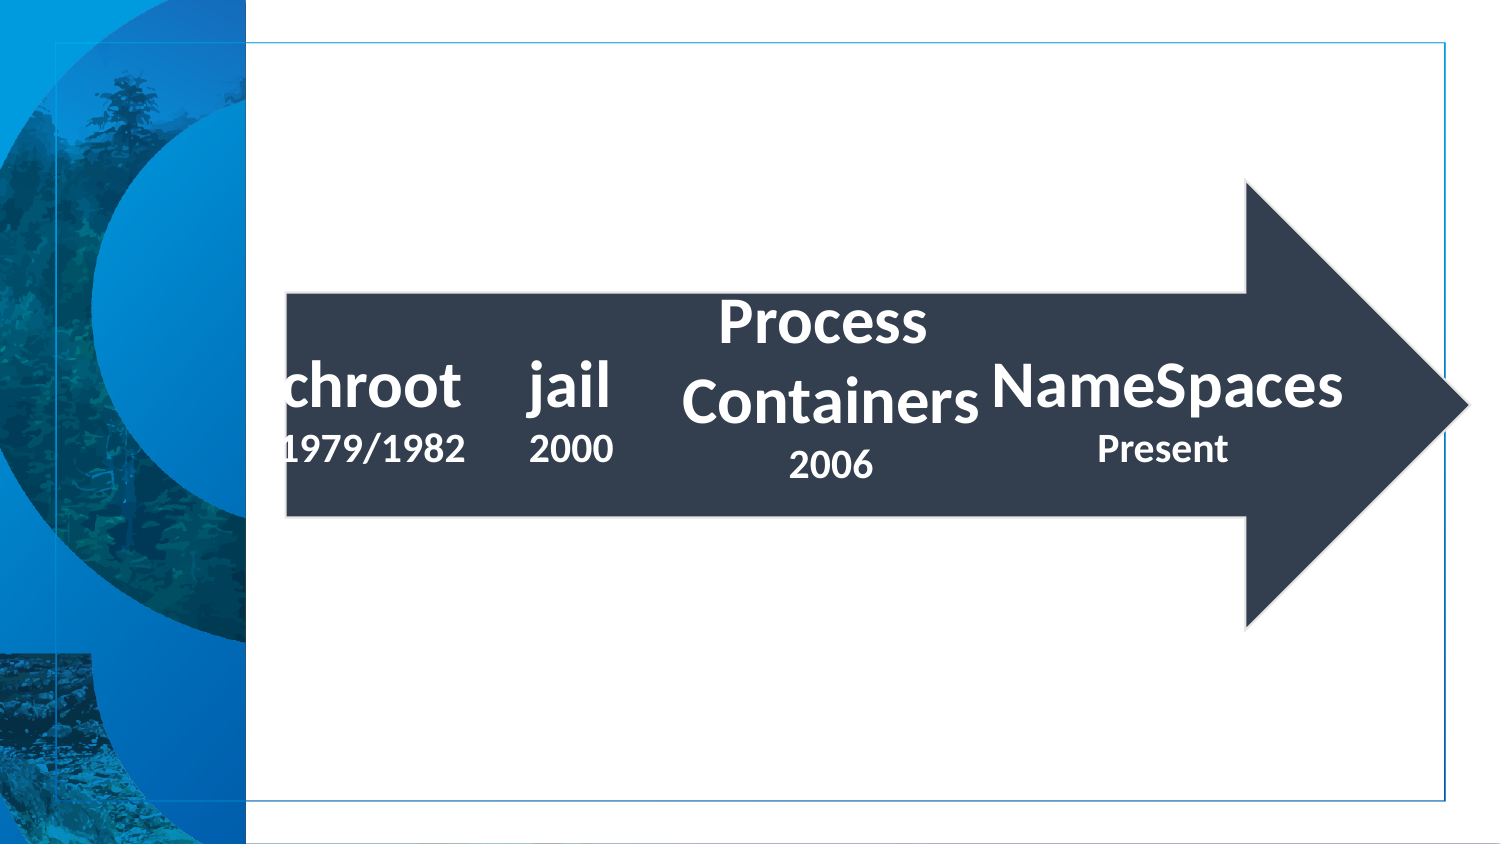

Process
Containers
2006
chroot
1979/1982
jail
2000
NameSpaces
Present